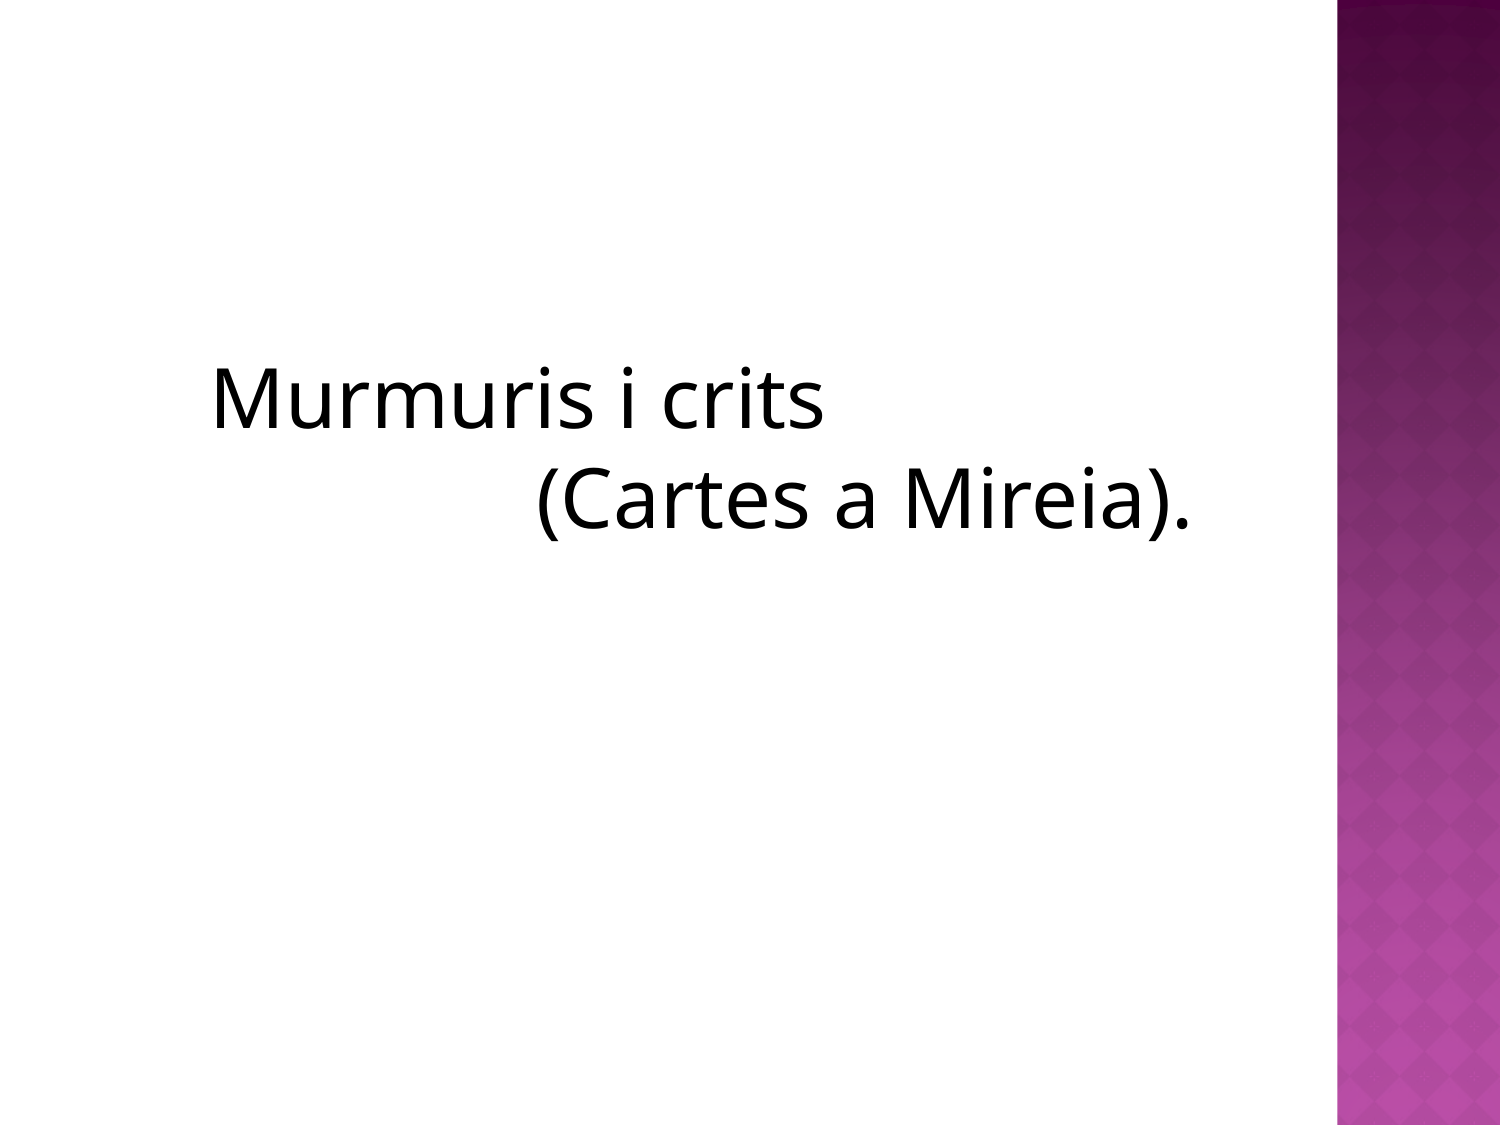

# El llibre:
Murmuris i crits
 (Cartes a Mireia).